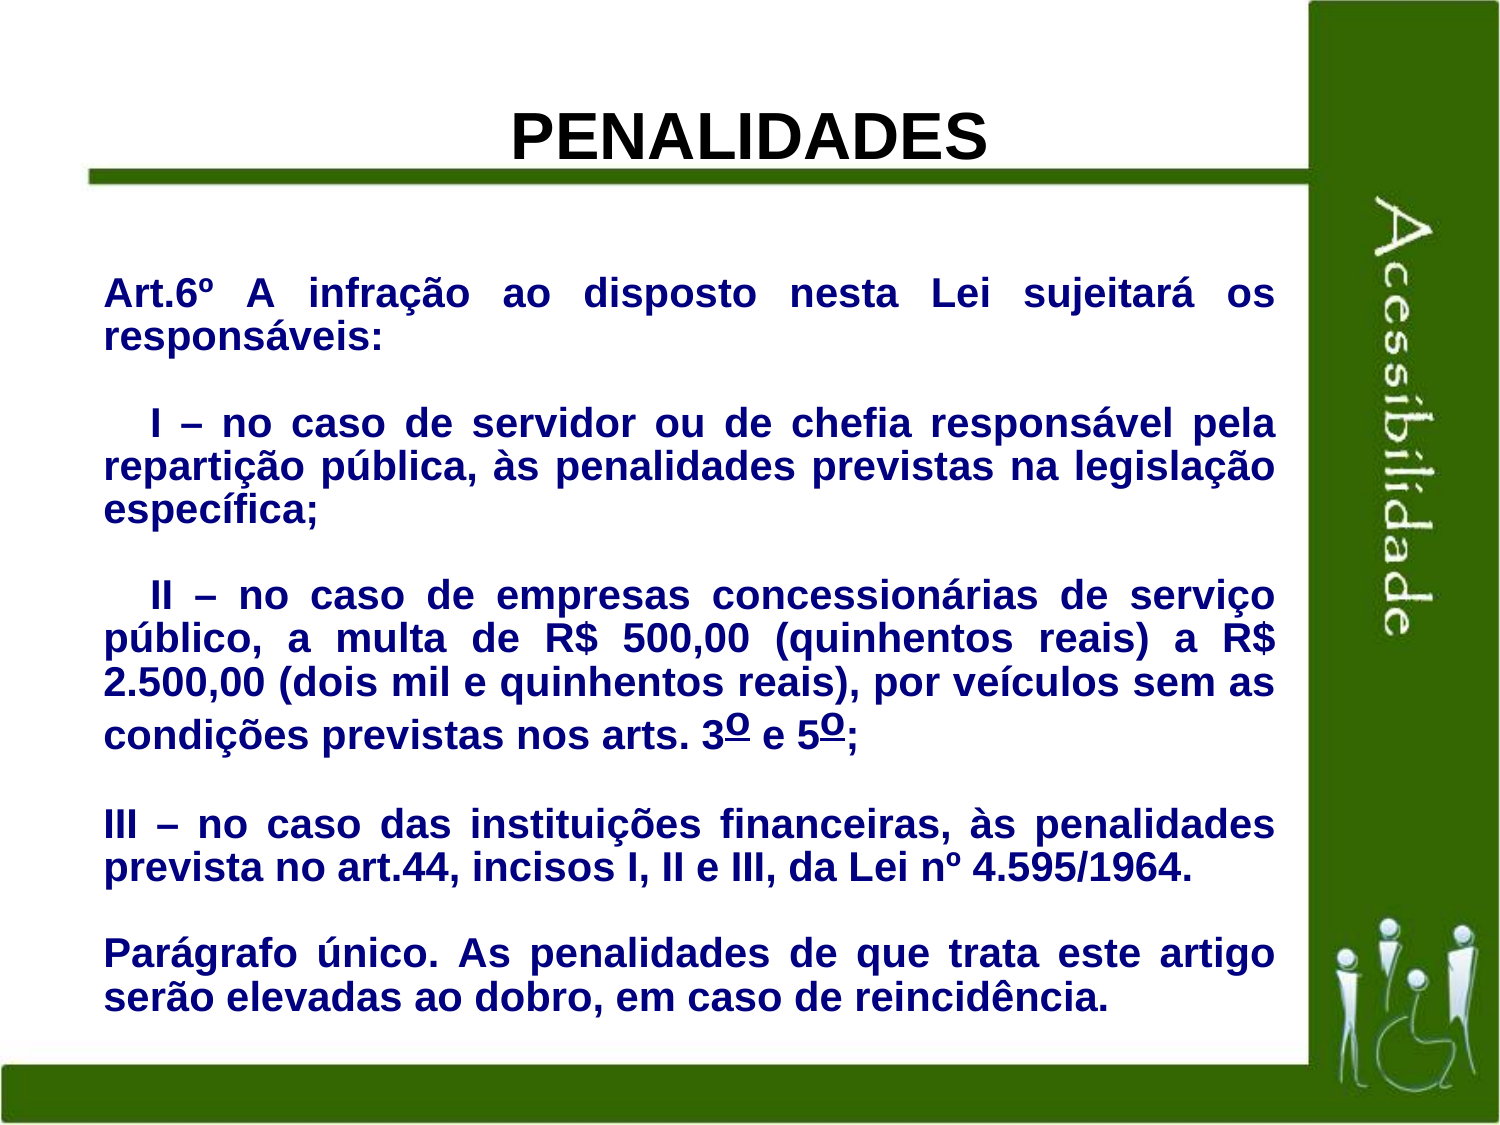

# PENALIDADES
Art.6º A infração ao disposto nesta Lei sujeitará os responsáveis:
I – no caso de servidor ou de chefia responsável pela repartição pública, às penalidades previstas na legislação específica;
II – no caso de empresas concessionárias de serviço público, a multa de R$ 500,00 (quinhentos reais) a R$ 2.500,00 (dois mil e quinhentos reais), por veículos sem as condições previstas nos arts. 3o e 5o;
III – no caso das instituições financeiras, às penalidades prevista no art.44, incisos I, II e III, da Lei nº 4.595/1964.
Parágrafo único. As penalidades de que trata este artigo serão elevadas ao dobro, em caso de reincidência.